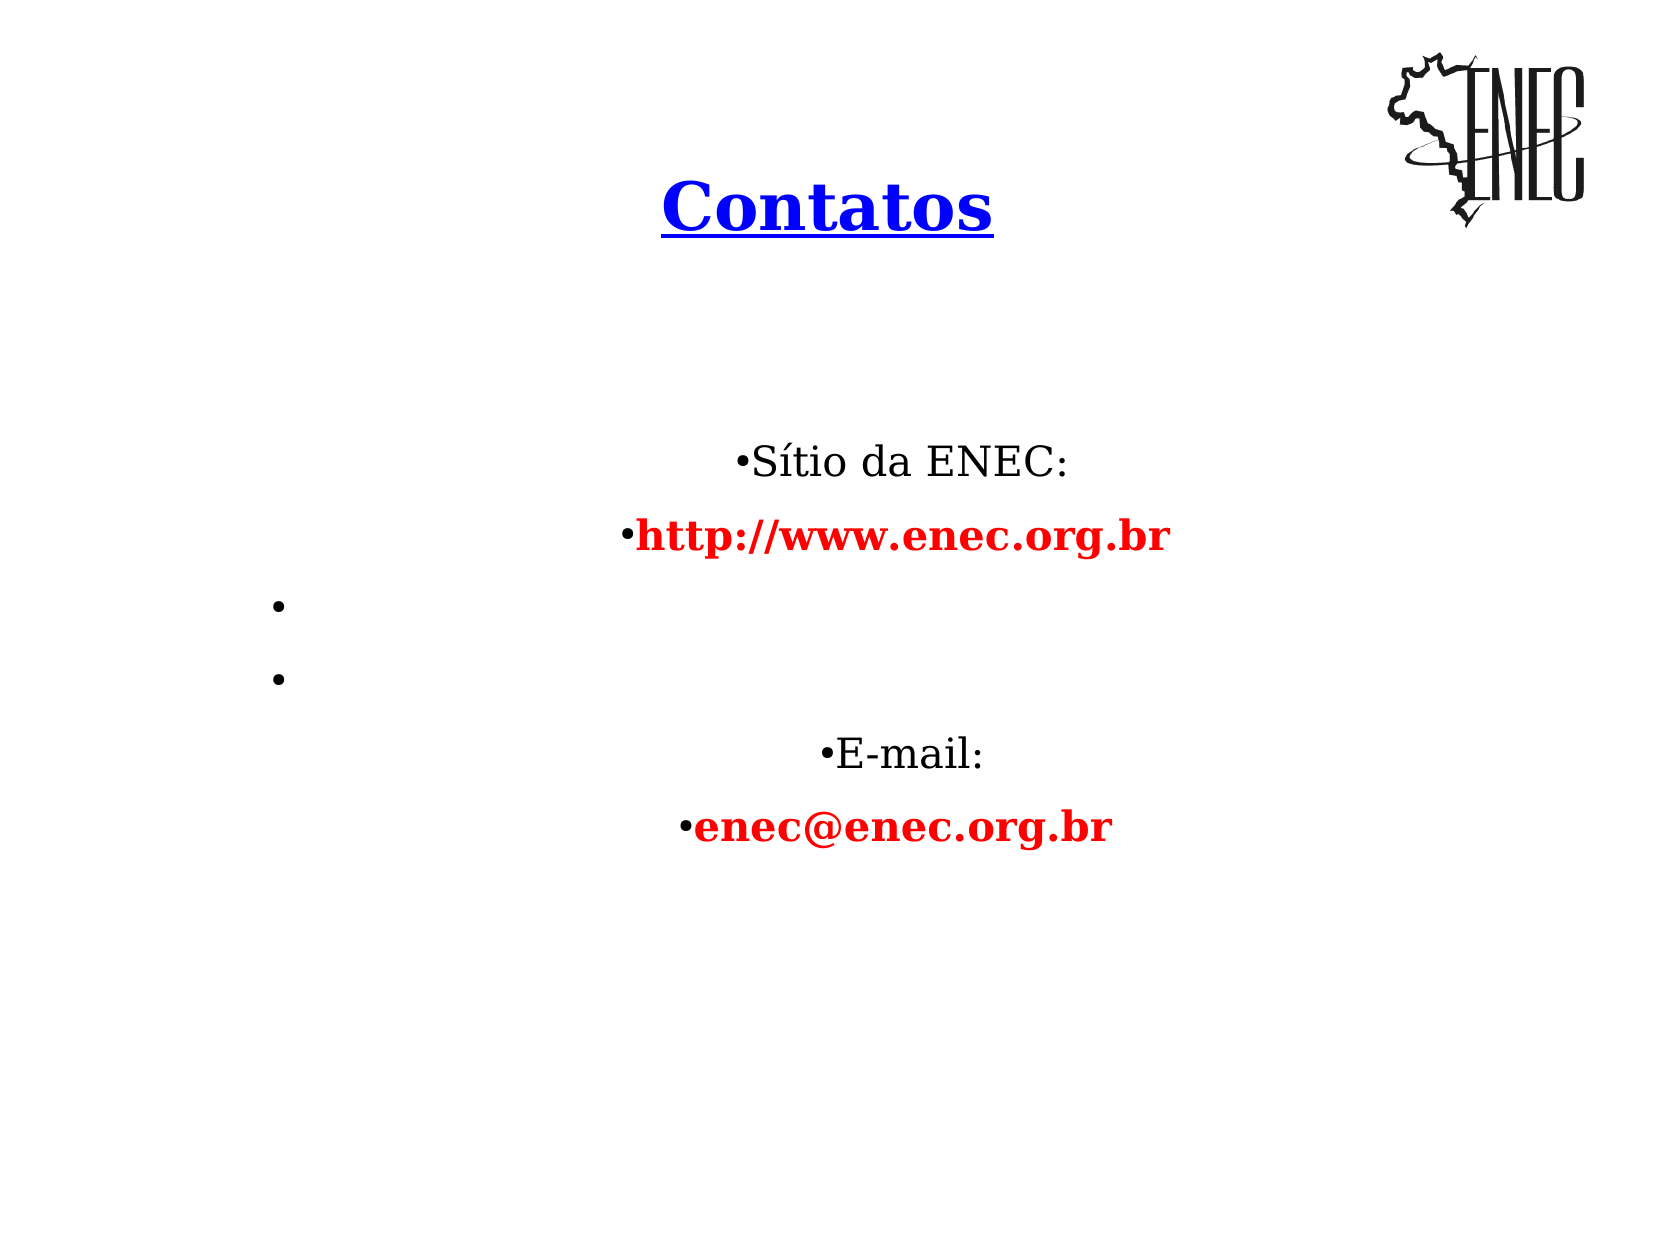

# Contatos
Sítio da ENEC:
http://www.enec.org.br
E-mail:
enec@enec.org.br